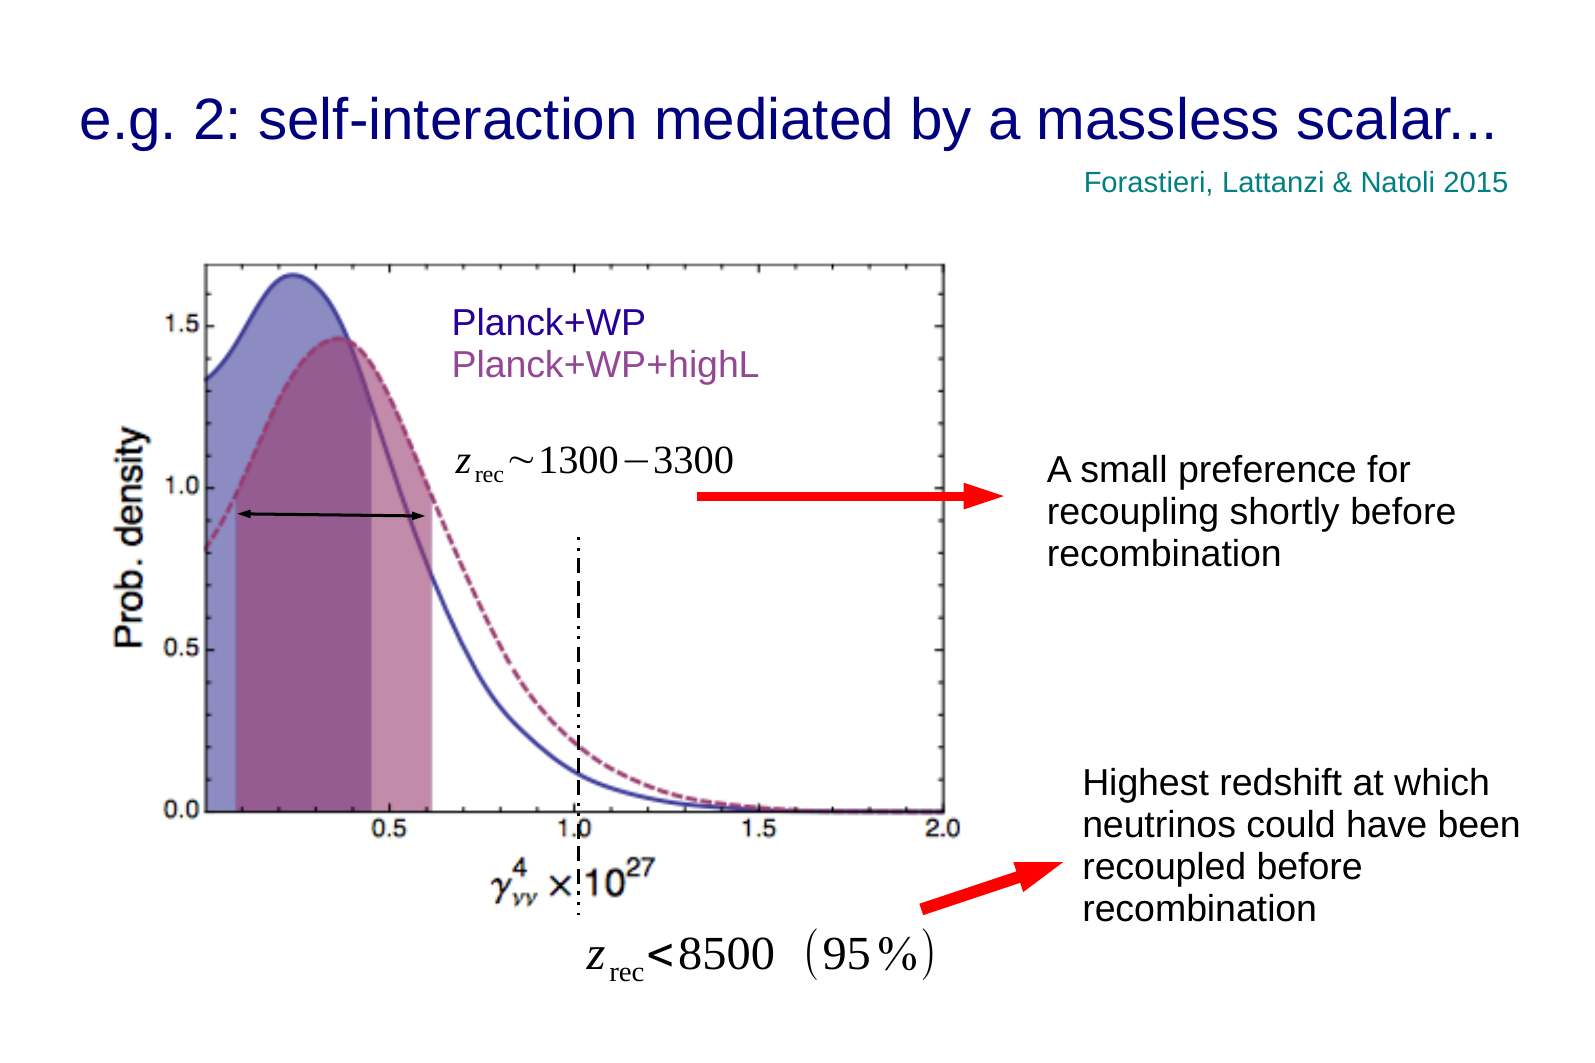

# e.g. 2: self-interaction mediated by a massless scalar...
Forastieri, Lattanzi & Natoli 2015
Planck+WP
Planck+WP+highL
A small preference for
recoupling shortly before
recombination
Highest redshift at which
neutrinos could have been
recoupled before
recombination